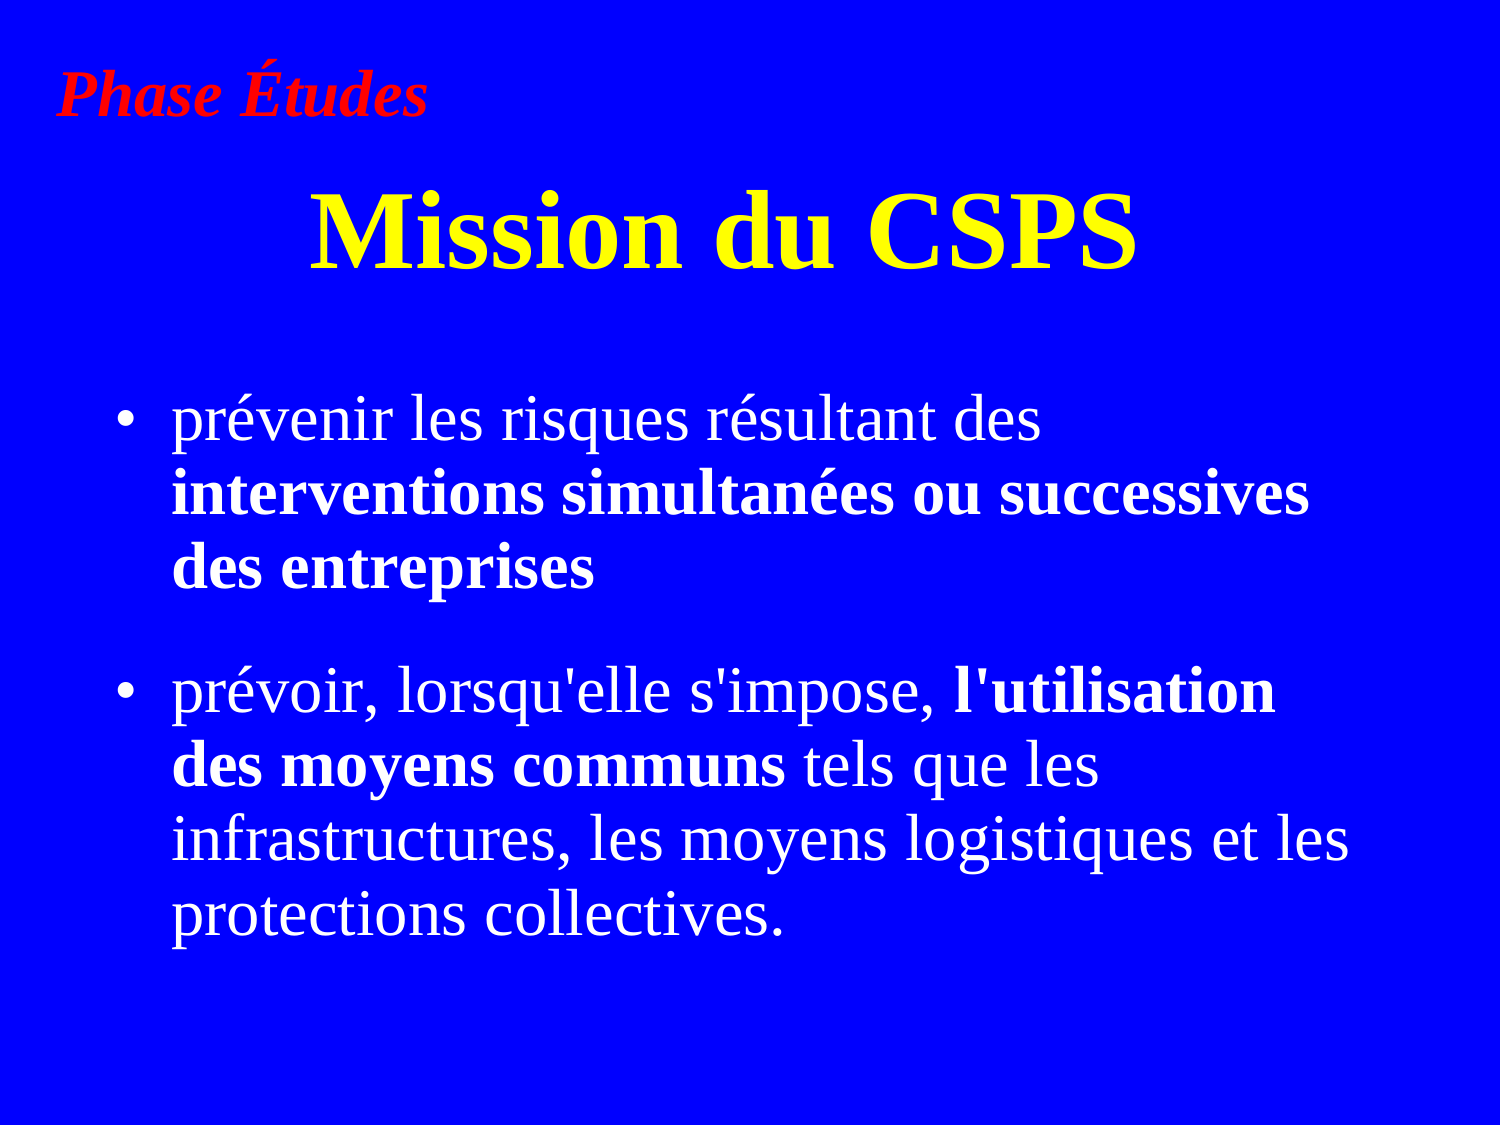

Phase Études
# Mission du CSPS
prévenir les risques résultant des interventions simultanées ou successives des entreprises
prévoir, lorsqu'elle s'impose, l'utilisation des moyens communs tels que les infrastructures, les moyens logistiques et les protections collectives.